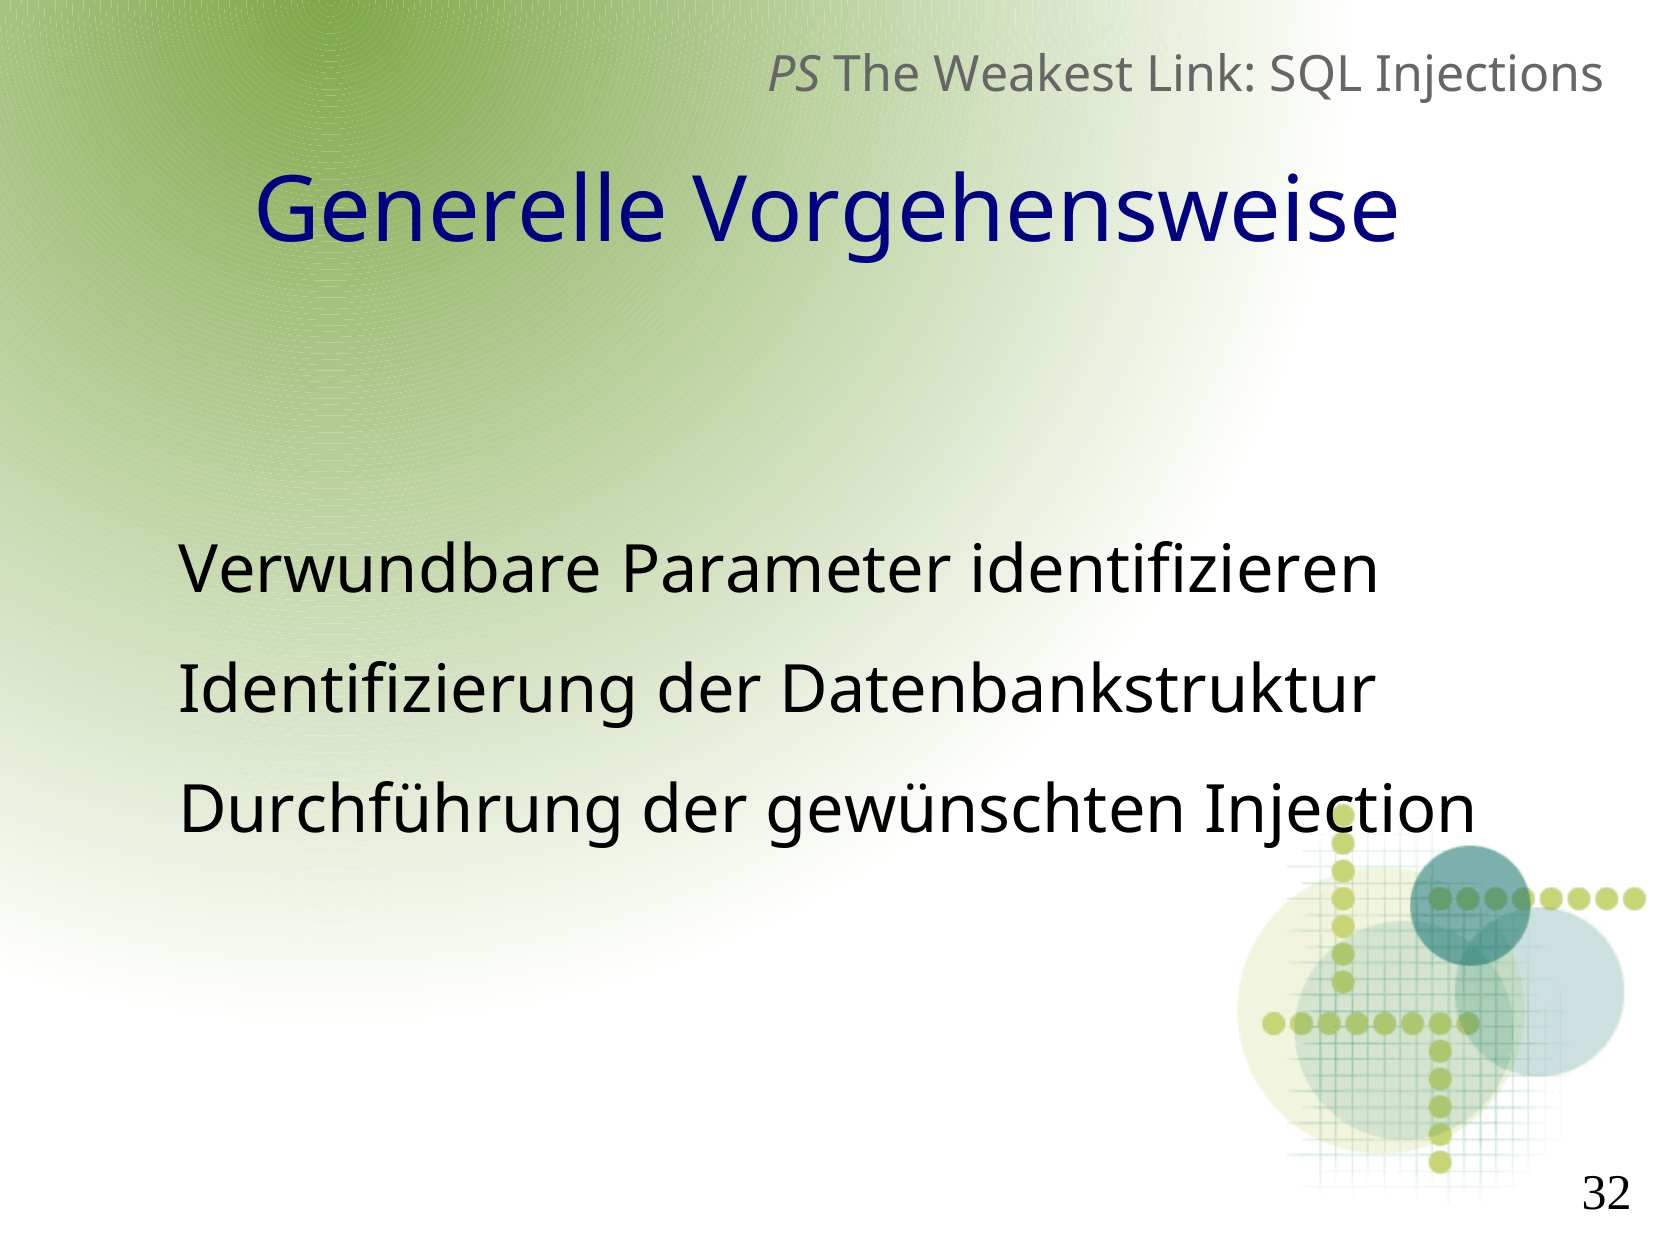

# Generelle Vorgehensweise
 Verwundbare Parameter identifizieren
 Identifizierung der Datenbankstruktur
 Durchführung der gewünschten Injection